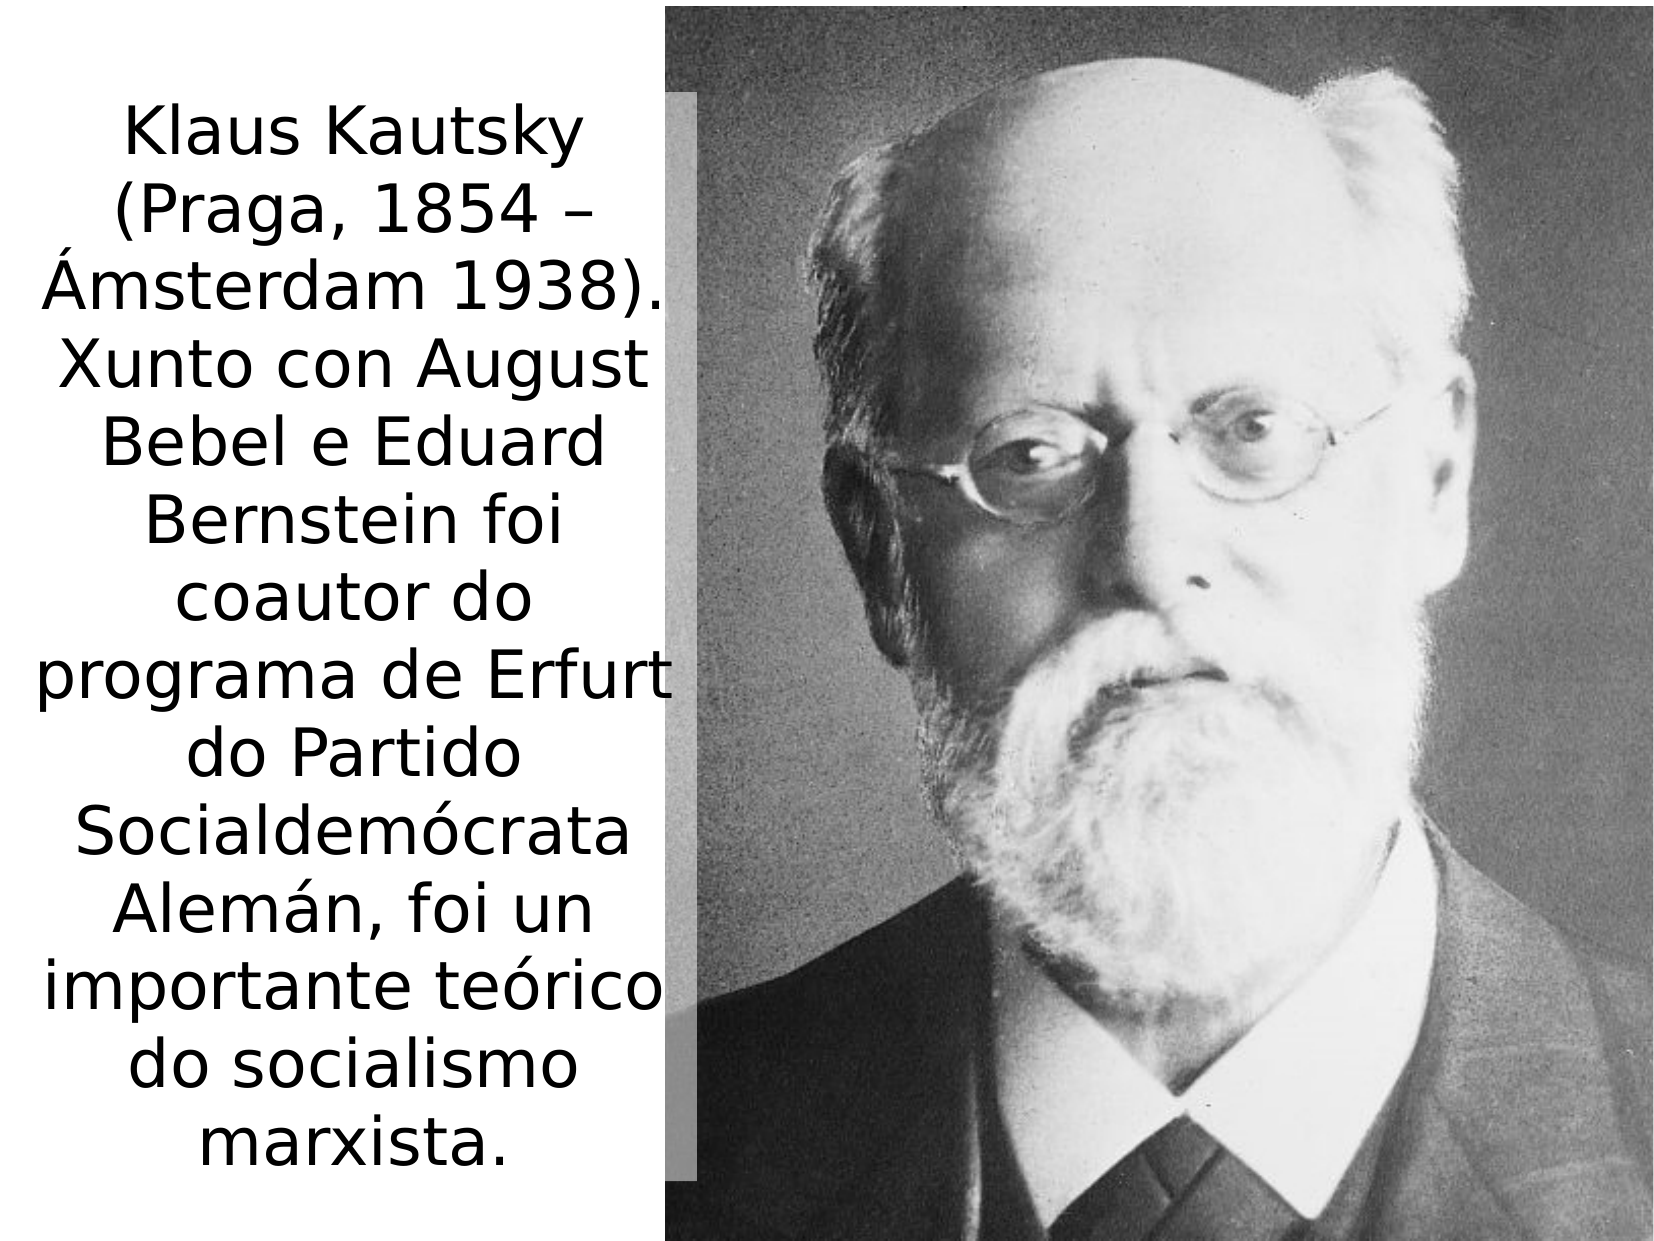

Klaus Kautsky (Praga, 1854 – Ámsterdam 1938).
Xunto con August Bebel e Eduard Bernstein foi coautor do programa de Erfurt do Partido Socialdemócrata Alemán, foi un importante teórico do socialismo marxista.